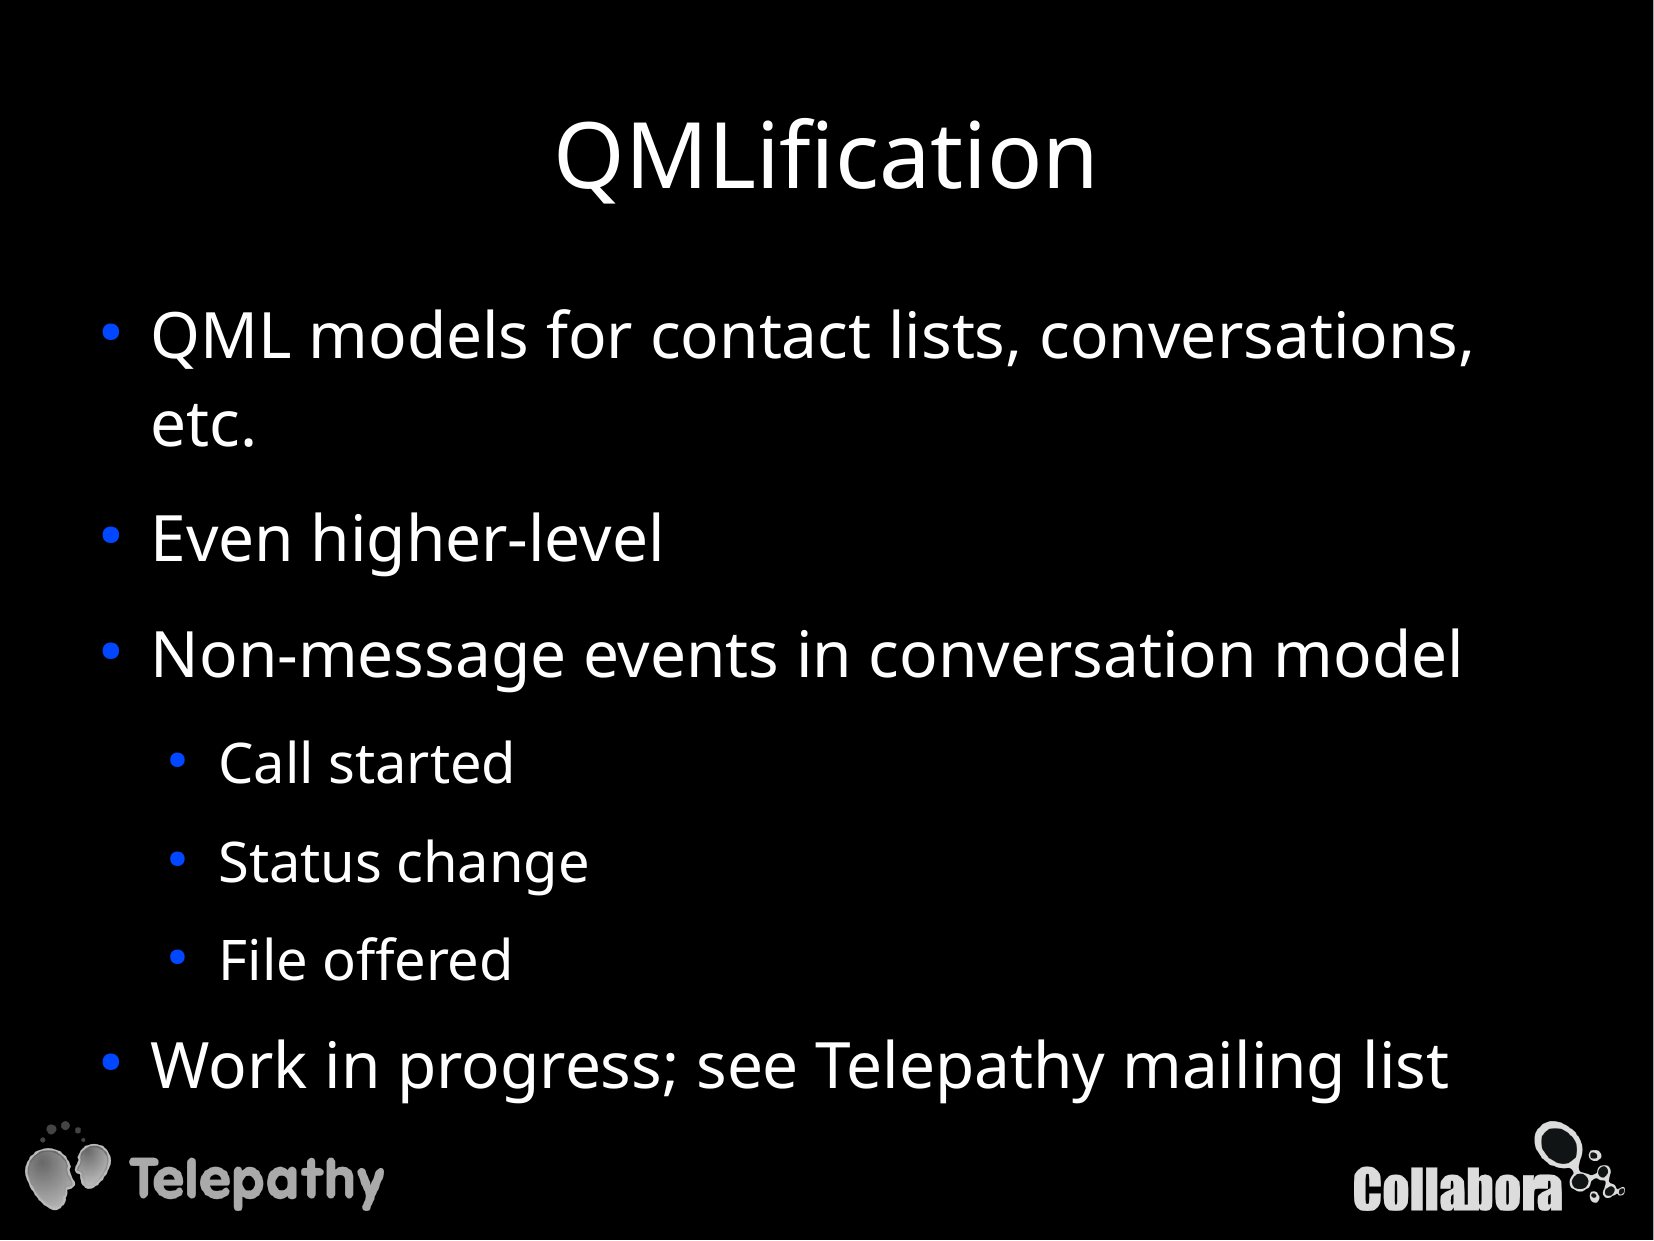

# QMLification
QML models for contact lists, conversations, etc.
Even higher-level
Non-message events in conversation model
Call started
Status change
File offered
Work in progress; see Telepathy mailing list